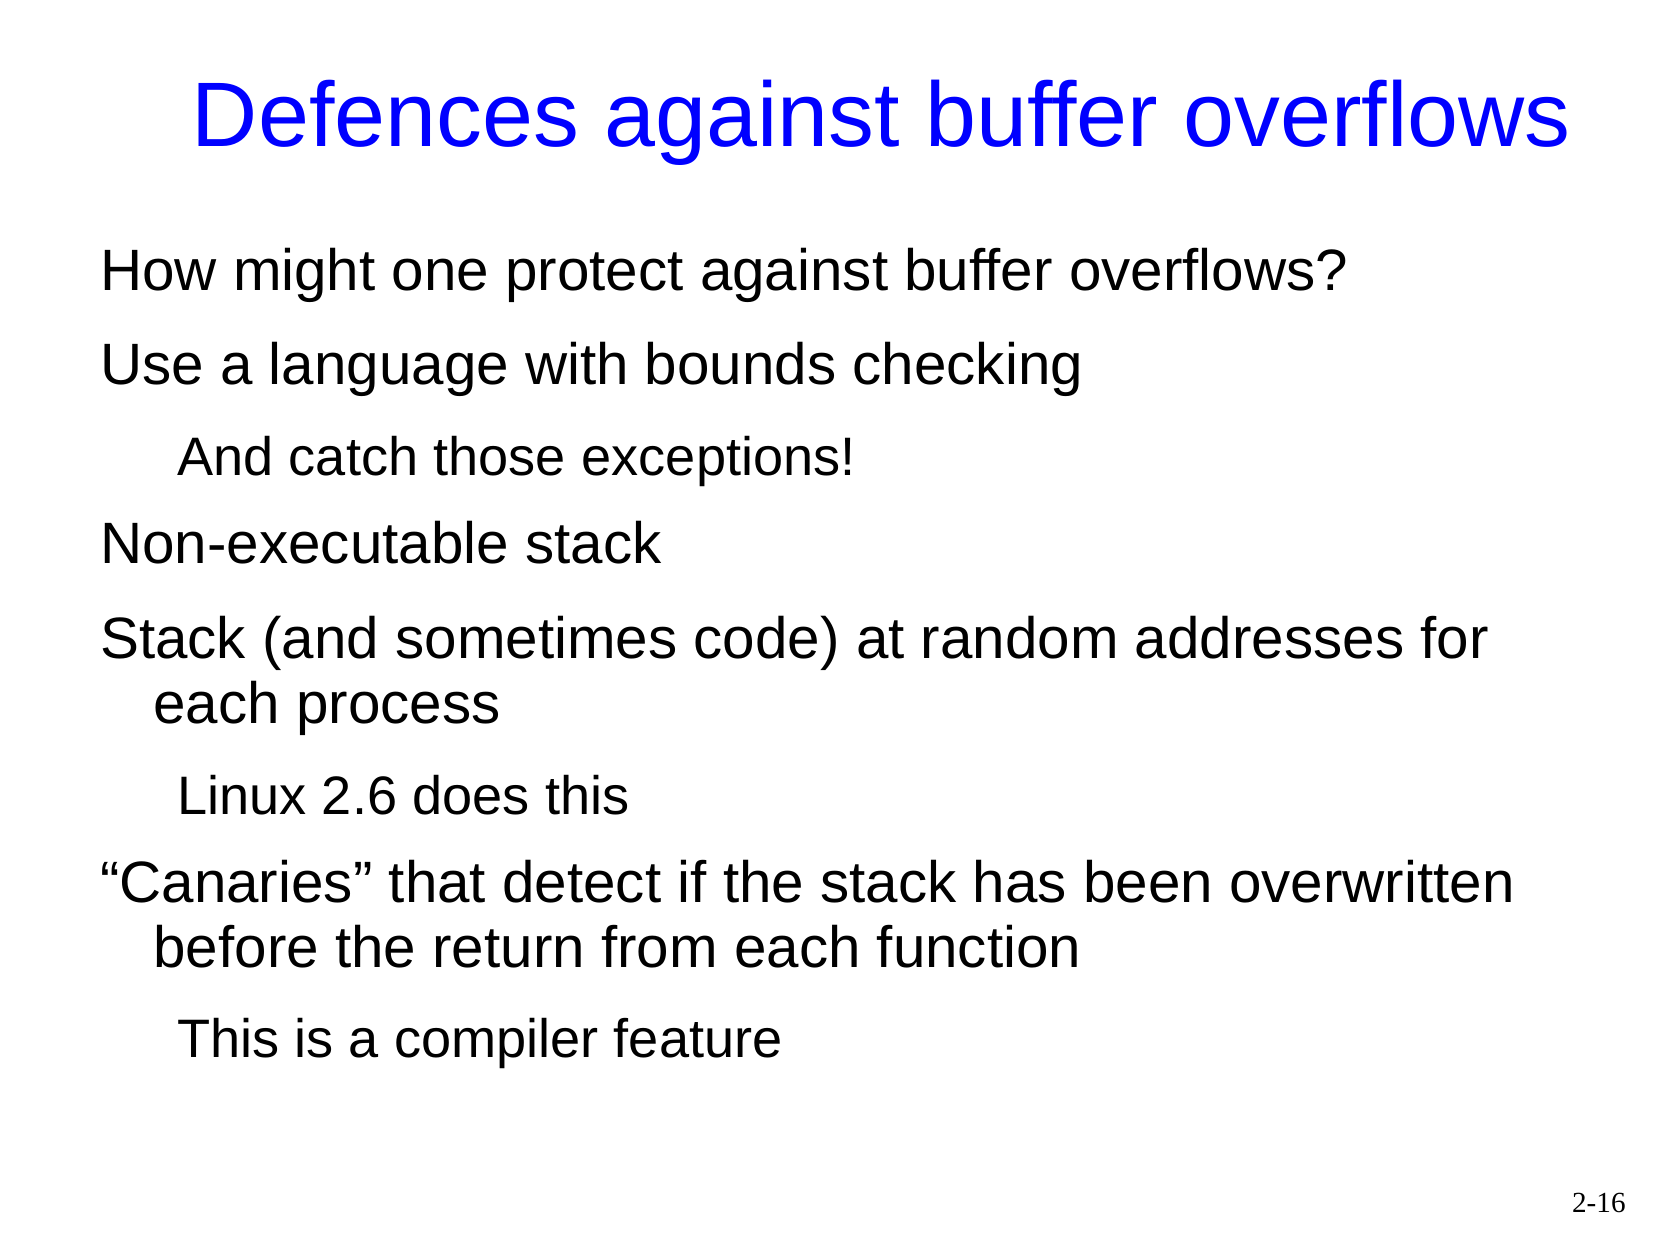

# Defences against buffer overflows
How might one protect against buffer overflows?
Use a language with bounds checking
And catch those exceptions!
Non-executable stack
Stack (and sometimes code) at random addresses for each process
Linux 2.6 does this
“Canaries” that detect if the stack has been overwritten before the return from each function
This is a compiler feature